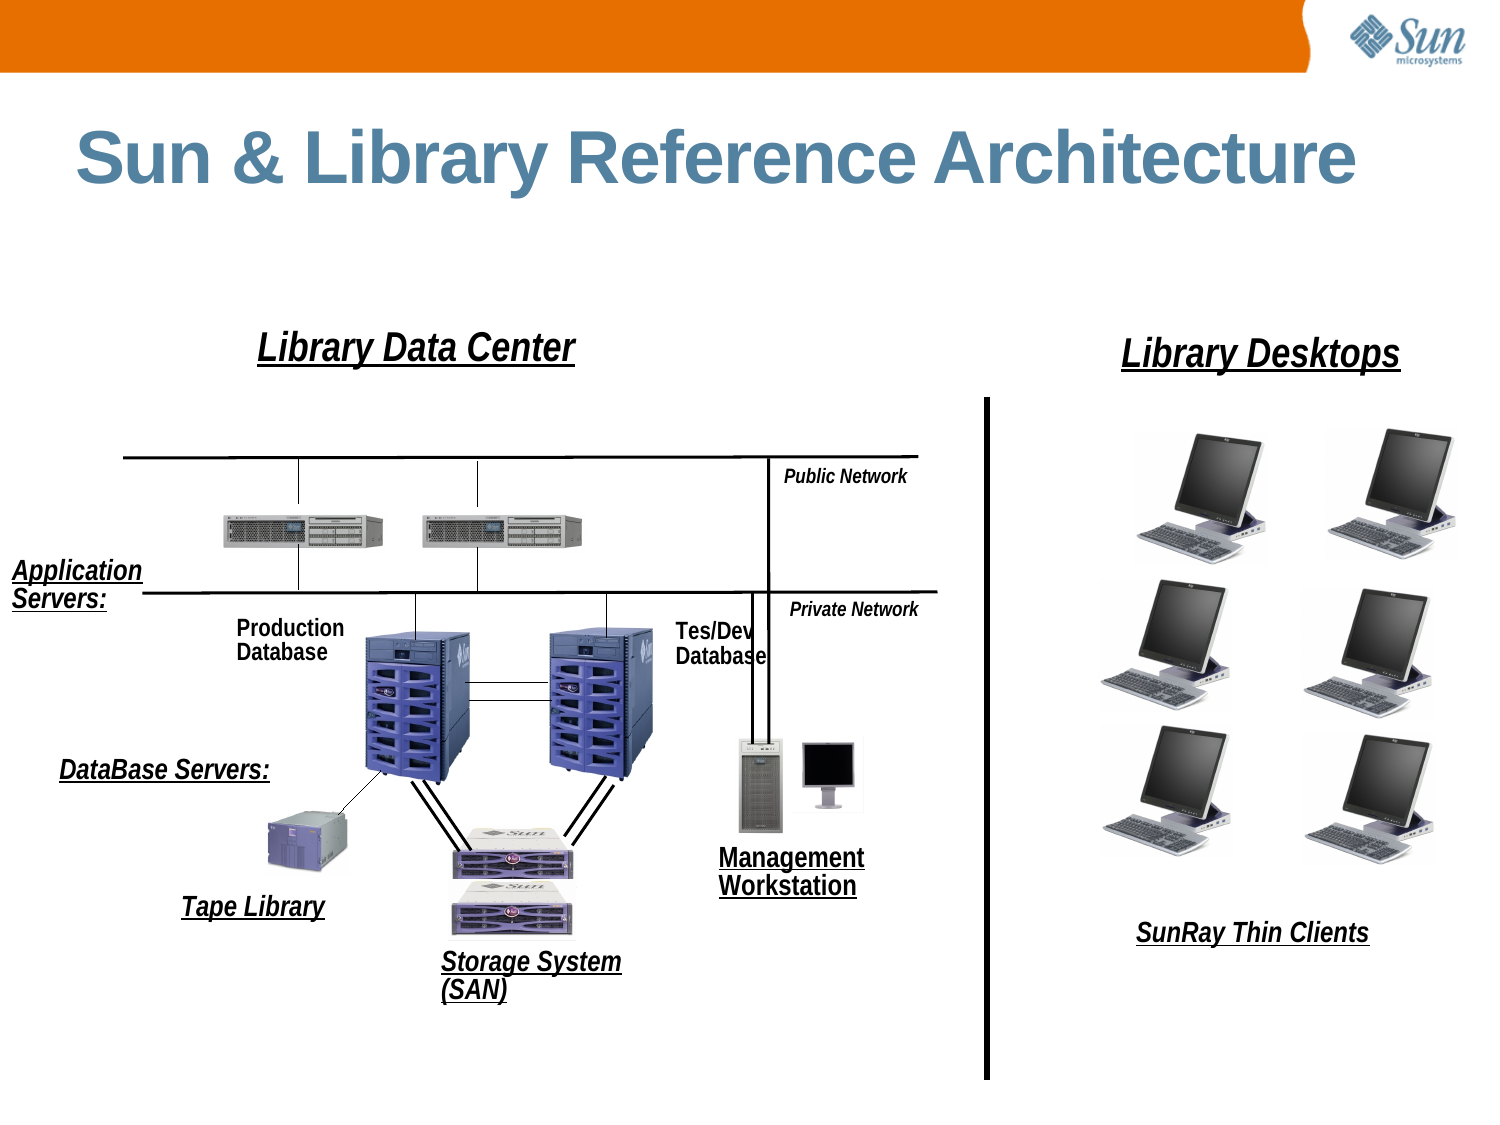

# Sun & Library Reference Architecture
Library Data Center
Library Desktops
Public Network
Application Servers:
Private Network
Production Database
Tes/Dev Database
DataBase Servers:
Management Workstation
Tape Library
SunRay Thin Clients
Storage System (SAN)